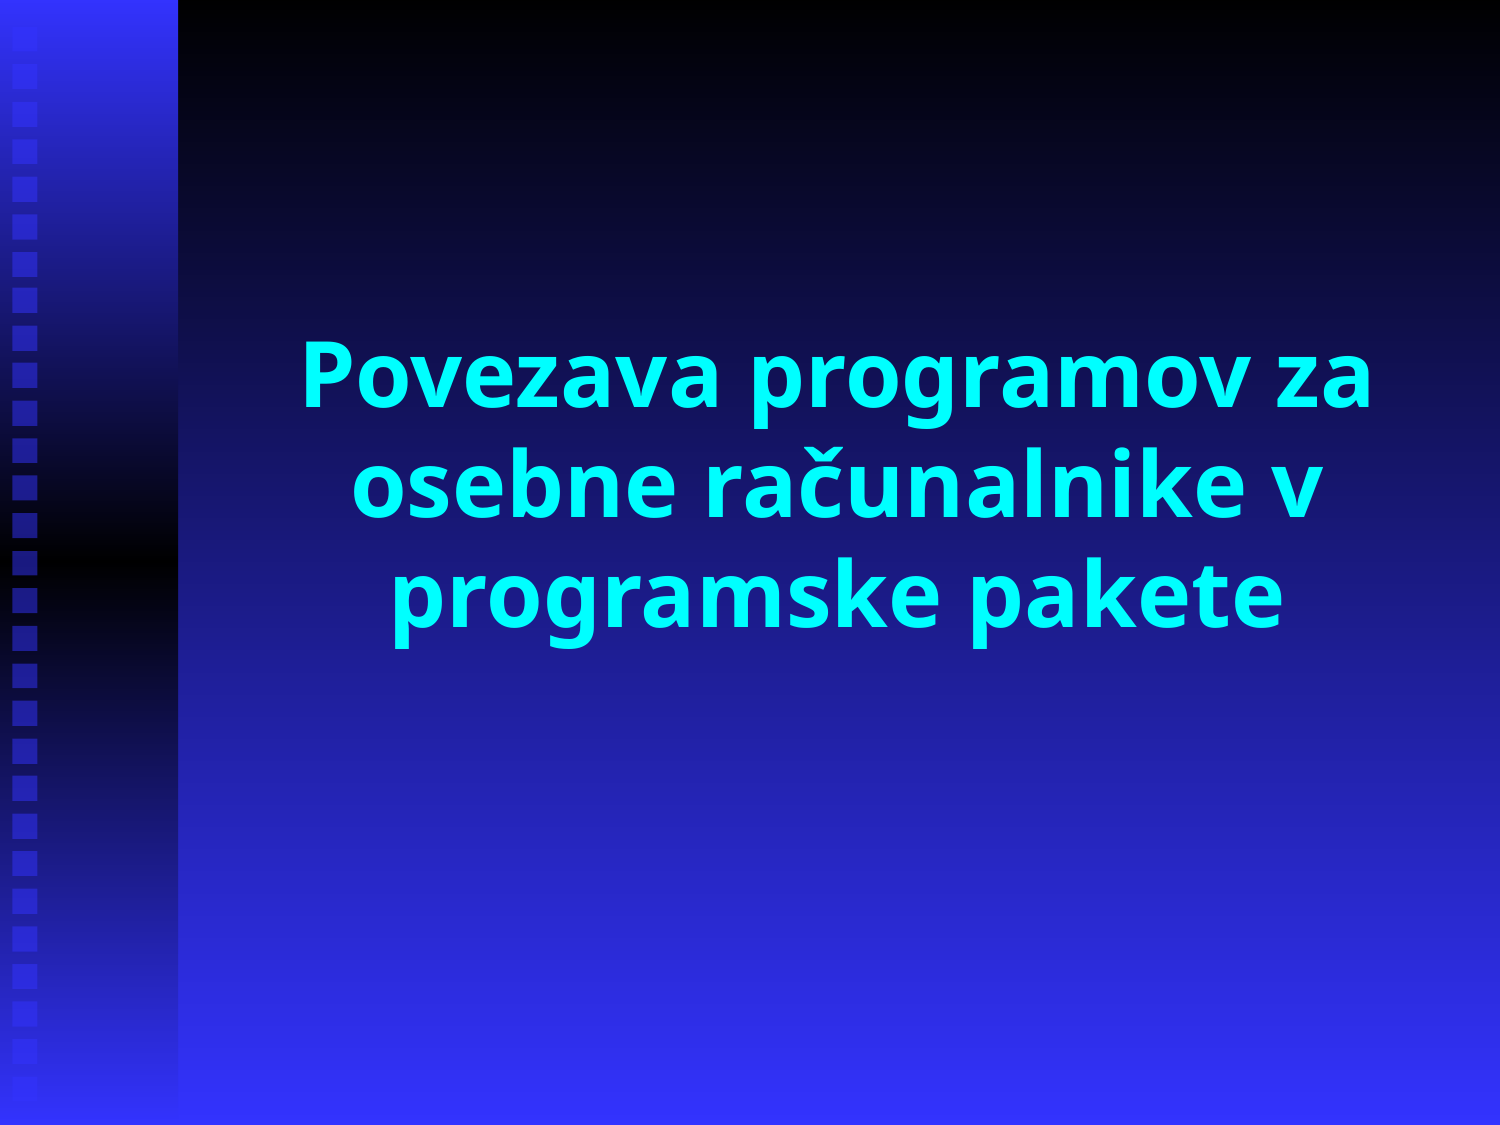

# Povezava programov za osebne računalnike v programske pakete